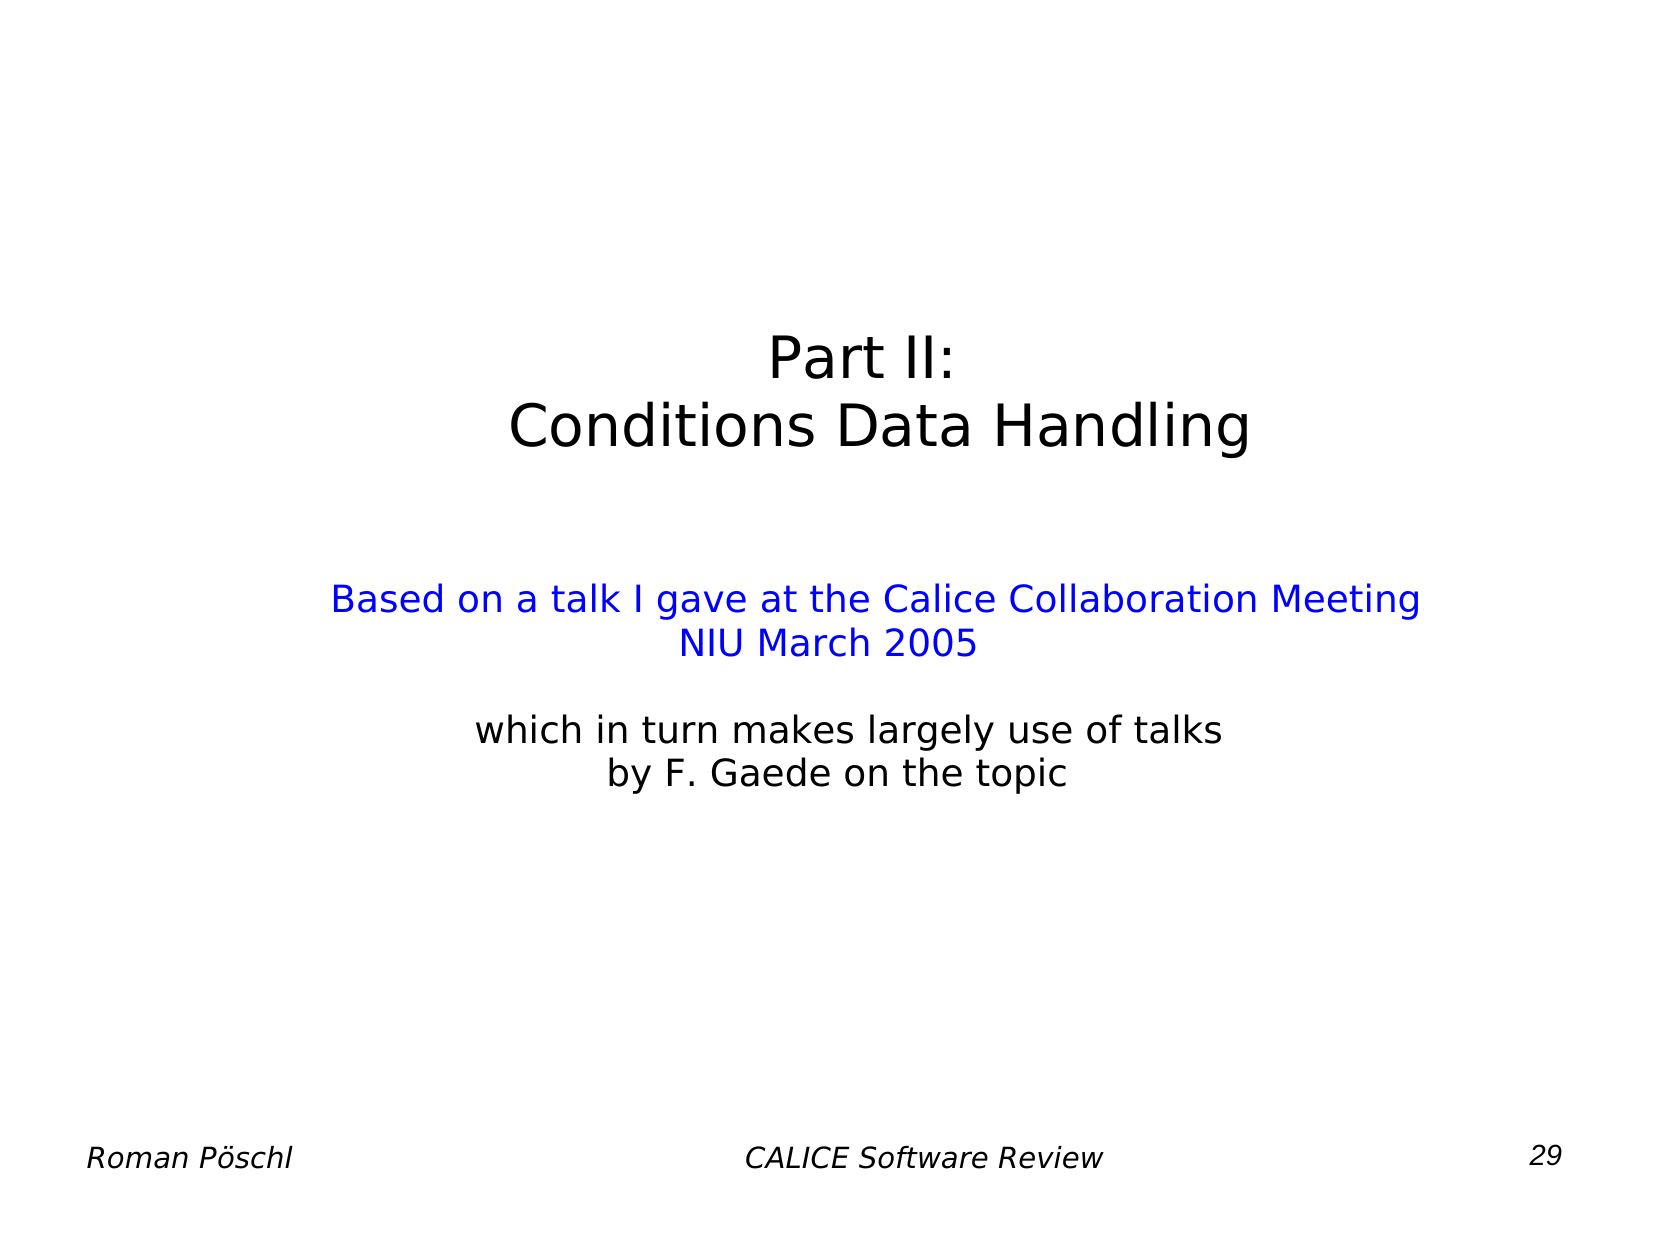

Part II:
Conditions Data Handling
Based on a talk I gave at the Calice Collaboration Meeting
 NIU March 2005
 which in turn makes largely use of talks
 by F. Gaede on the topic